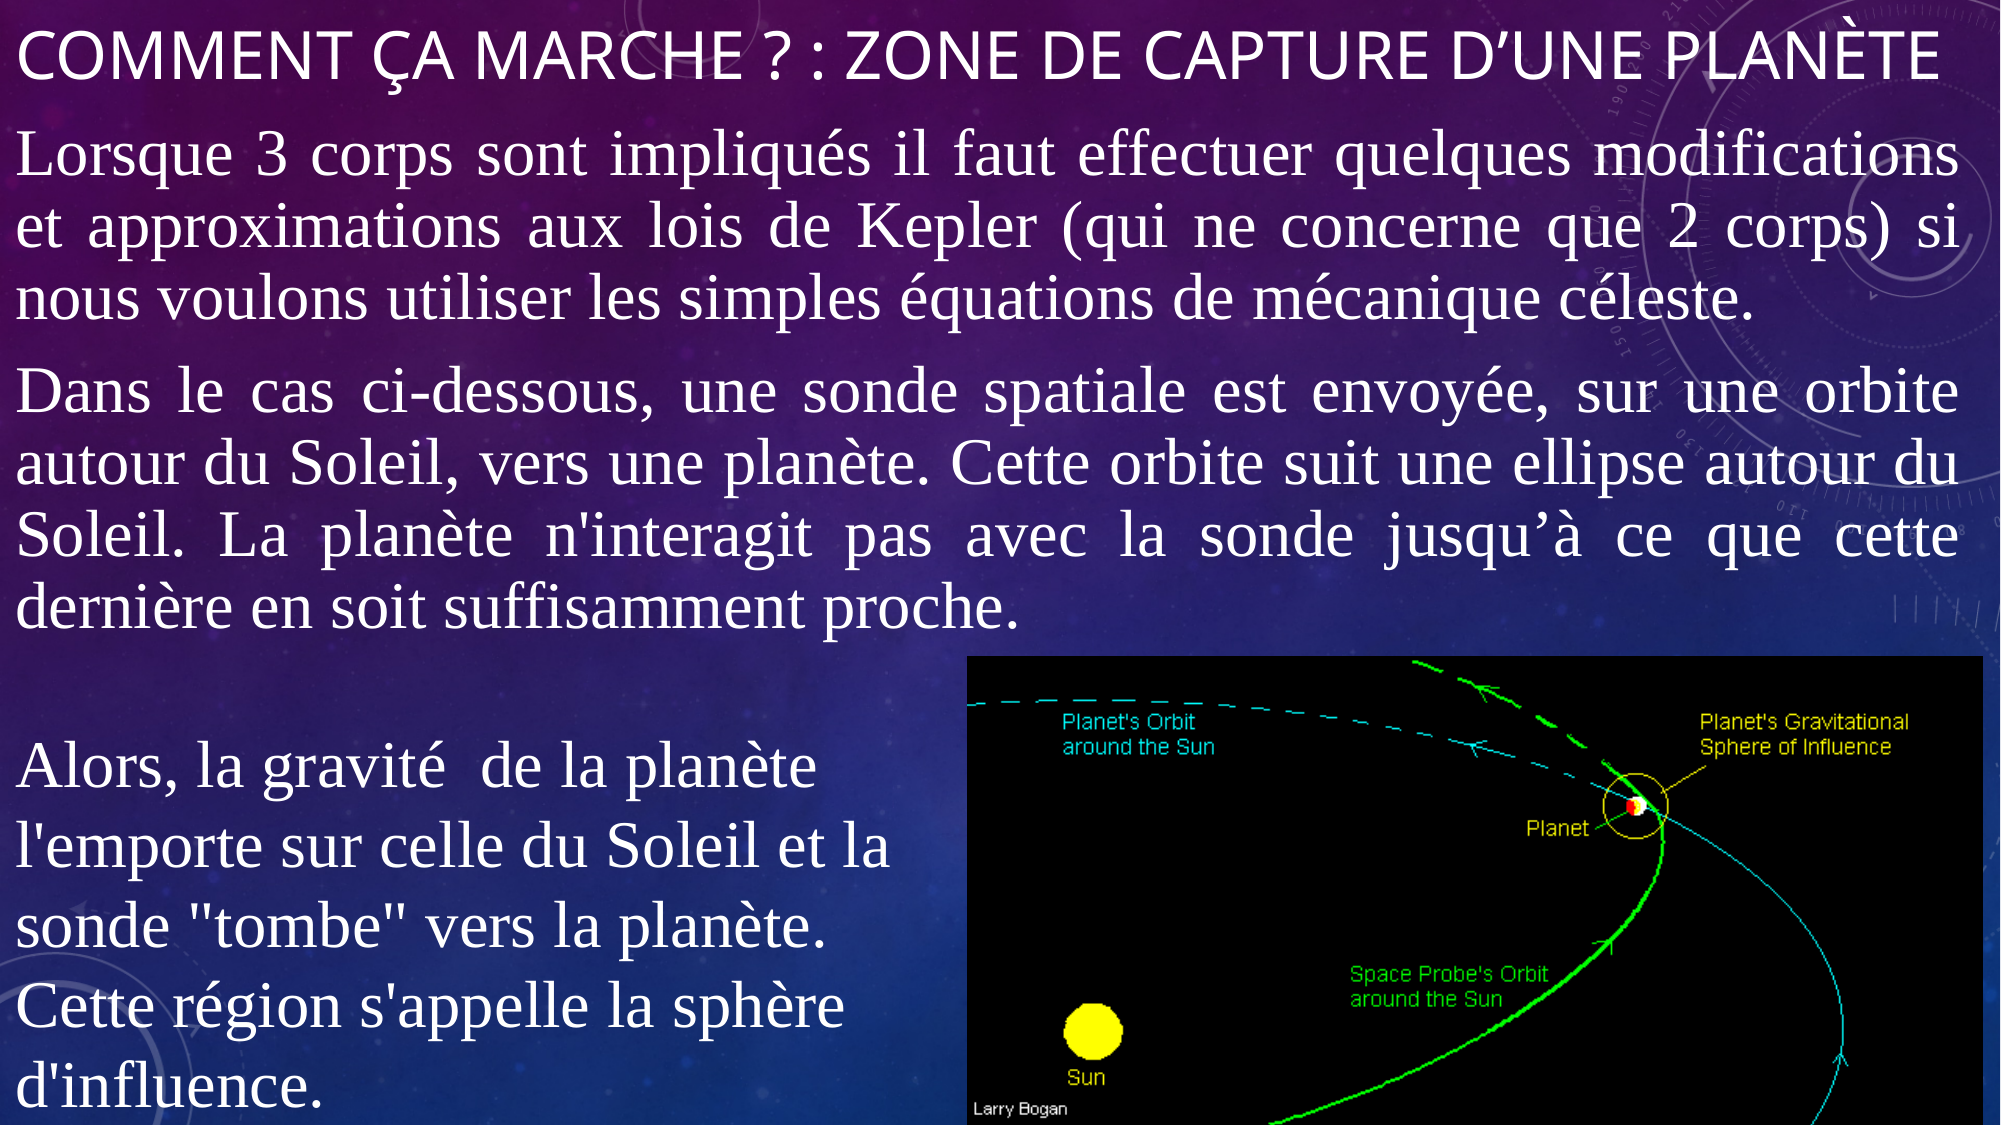

# Comment ça marche ? : Zone de capture d’une planète
Lorsque 3 corps sont impliqués il faut effectuer quelques modifications et approximations aux lois de Kepler (qui ne concerne que 2 corps) si nous voulons utiliser les simples équations de mécanique céleste.
Dans le cas ci-dessous, une sonde spatiale est envoyée, sur une orbite autour du Soleil, vers une planète. Cette orbite suit une ellipse autour du Soleil. La planète n'interagit pas avec la sonde jusqu’à ce que cette dernière en soit suffisamment proche.
Alors, la gravité de la planète l'emporte sur celle du Soleil et la sonde "tombe" vers la planète. Cette région s'appelle la sphère d'influence.